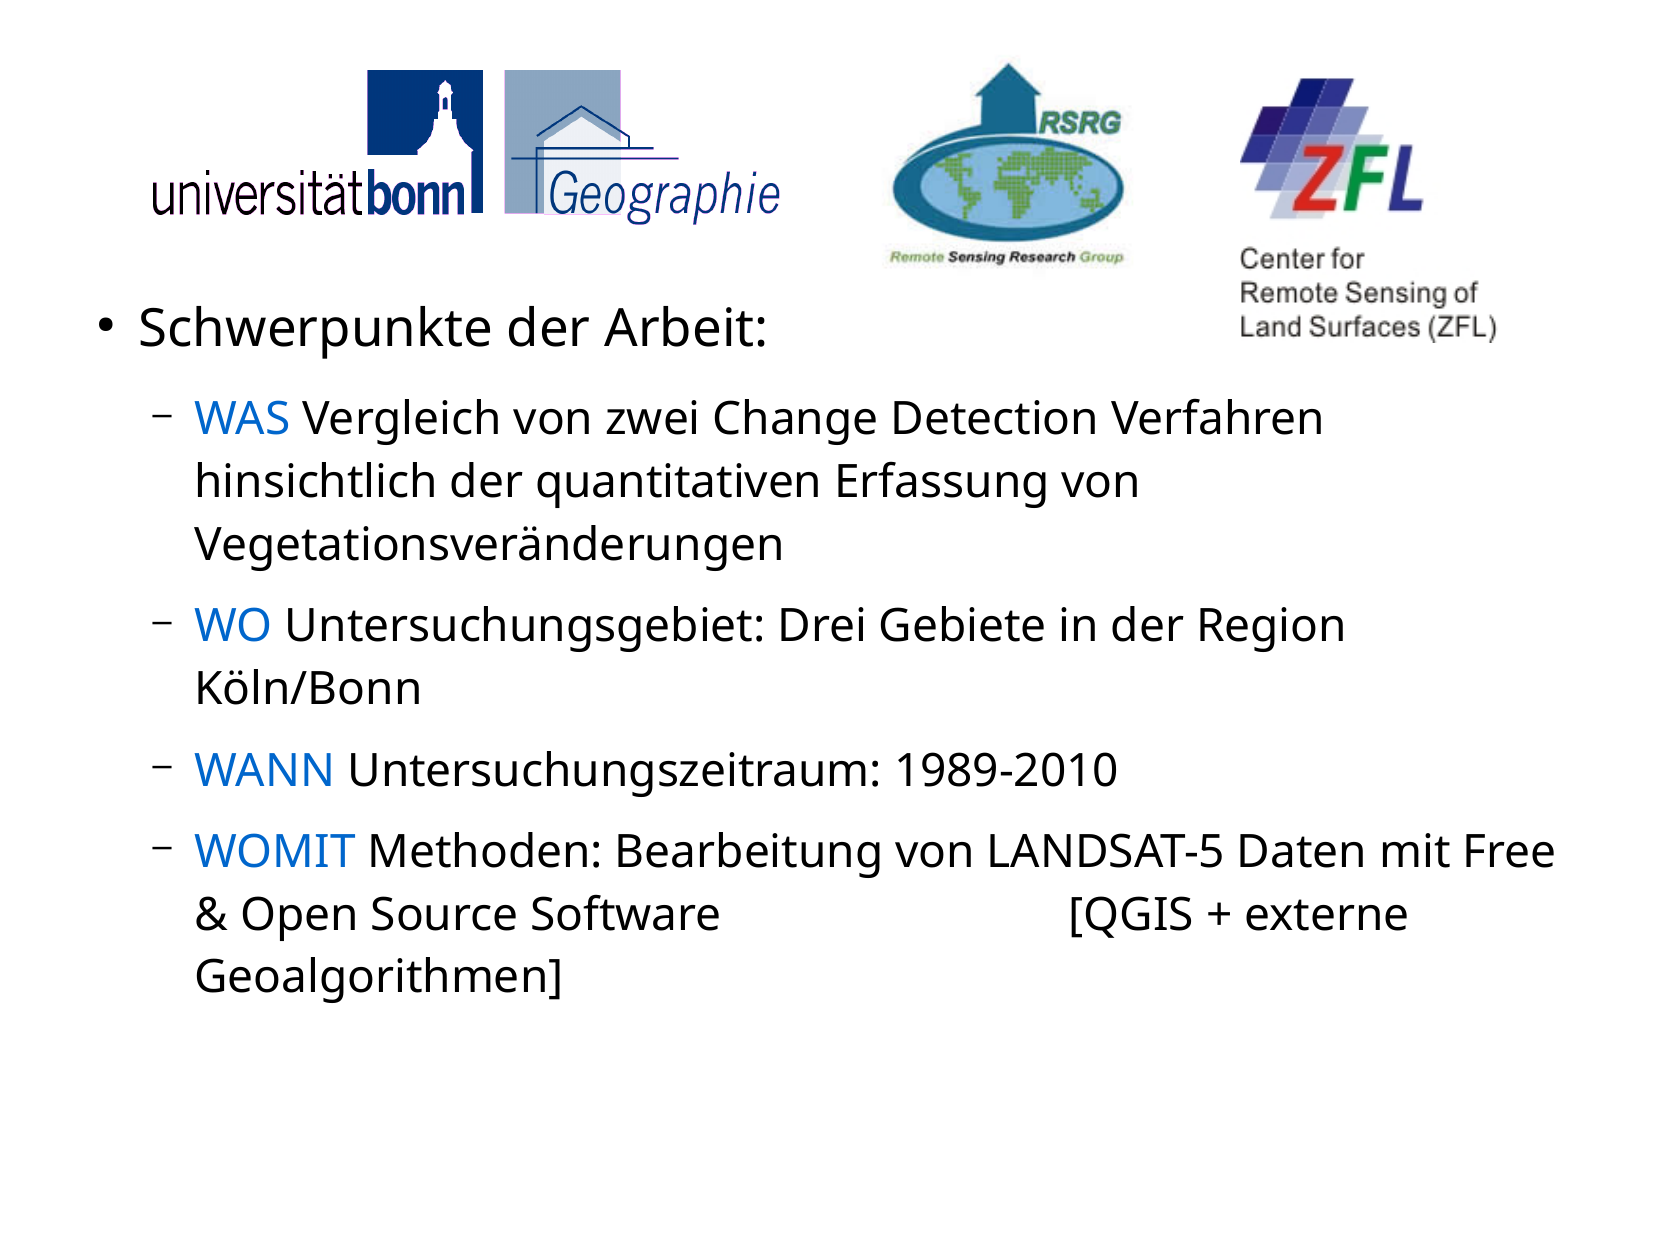

# Schwerpunkte der Arbeit:
WAS Vergleich von zwei Change Detection Verfahren hinsichtlich der quantitativen Erfassung von Vegetationsveränderungen
WO Untersuchungsgebiet: Drei Gebiete in der Region Köln/Bonn
WANN Untersuchungszeitraum: 1989-2010
WOMIT Methoden: Bearbeitung von LANDSAT-5 Daten mit Free & Open Source Software [QGIS + externe Geoalgorithmen]